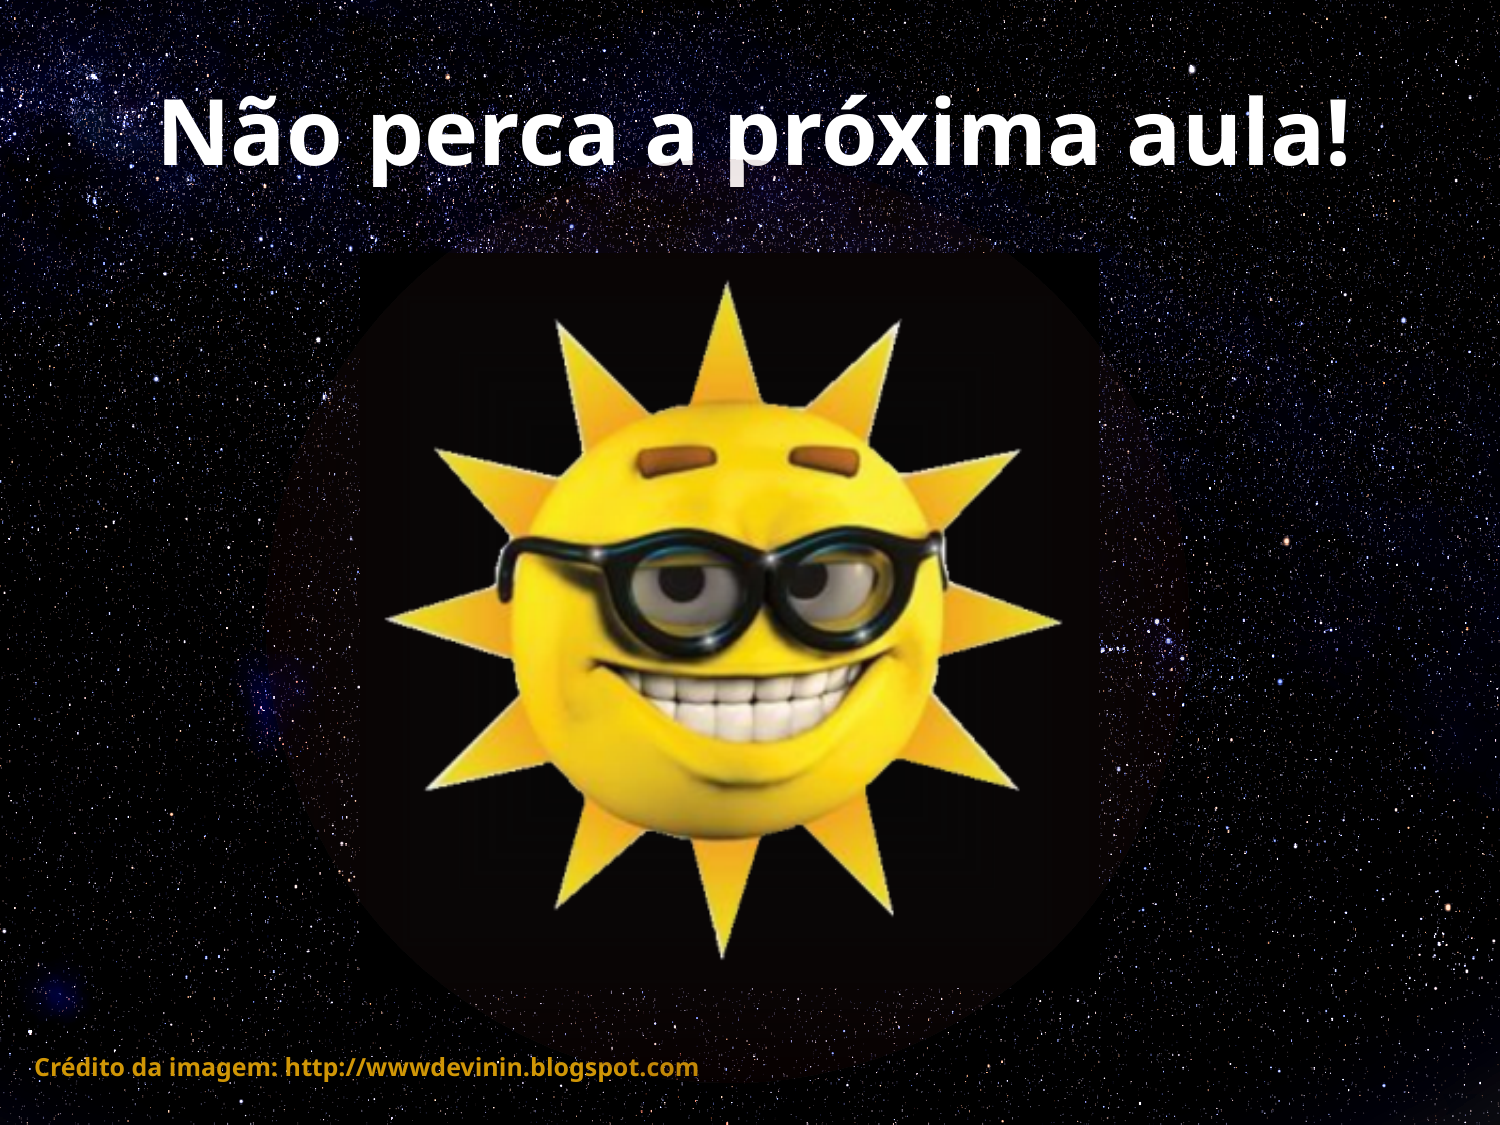

# Não perca a próxima aula!
Crédito da imagem: http://wwwdevinin.blogspot.com